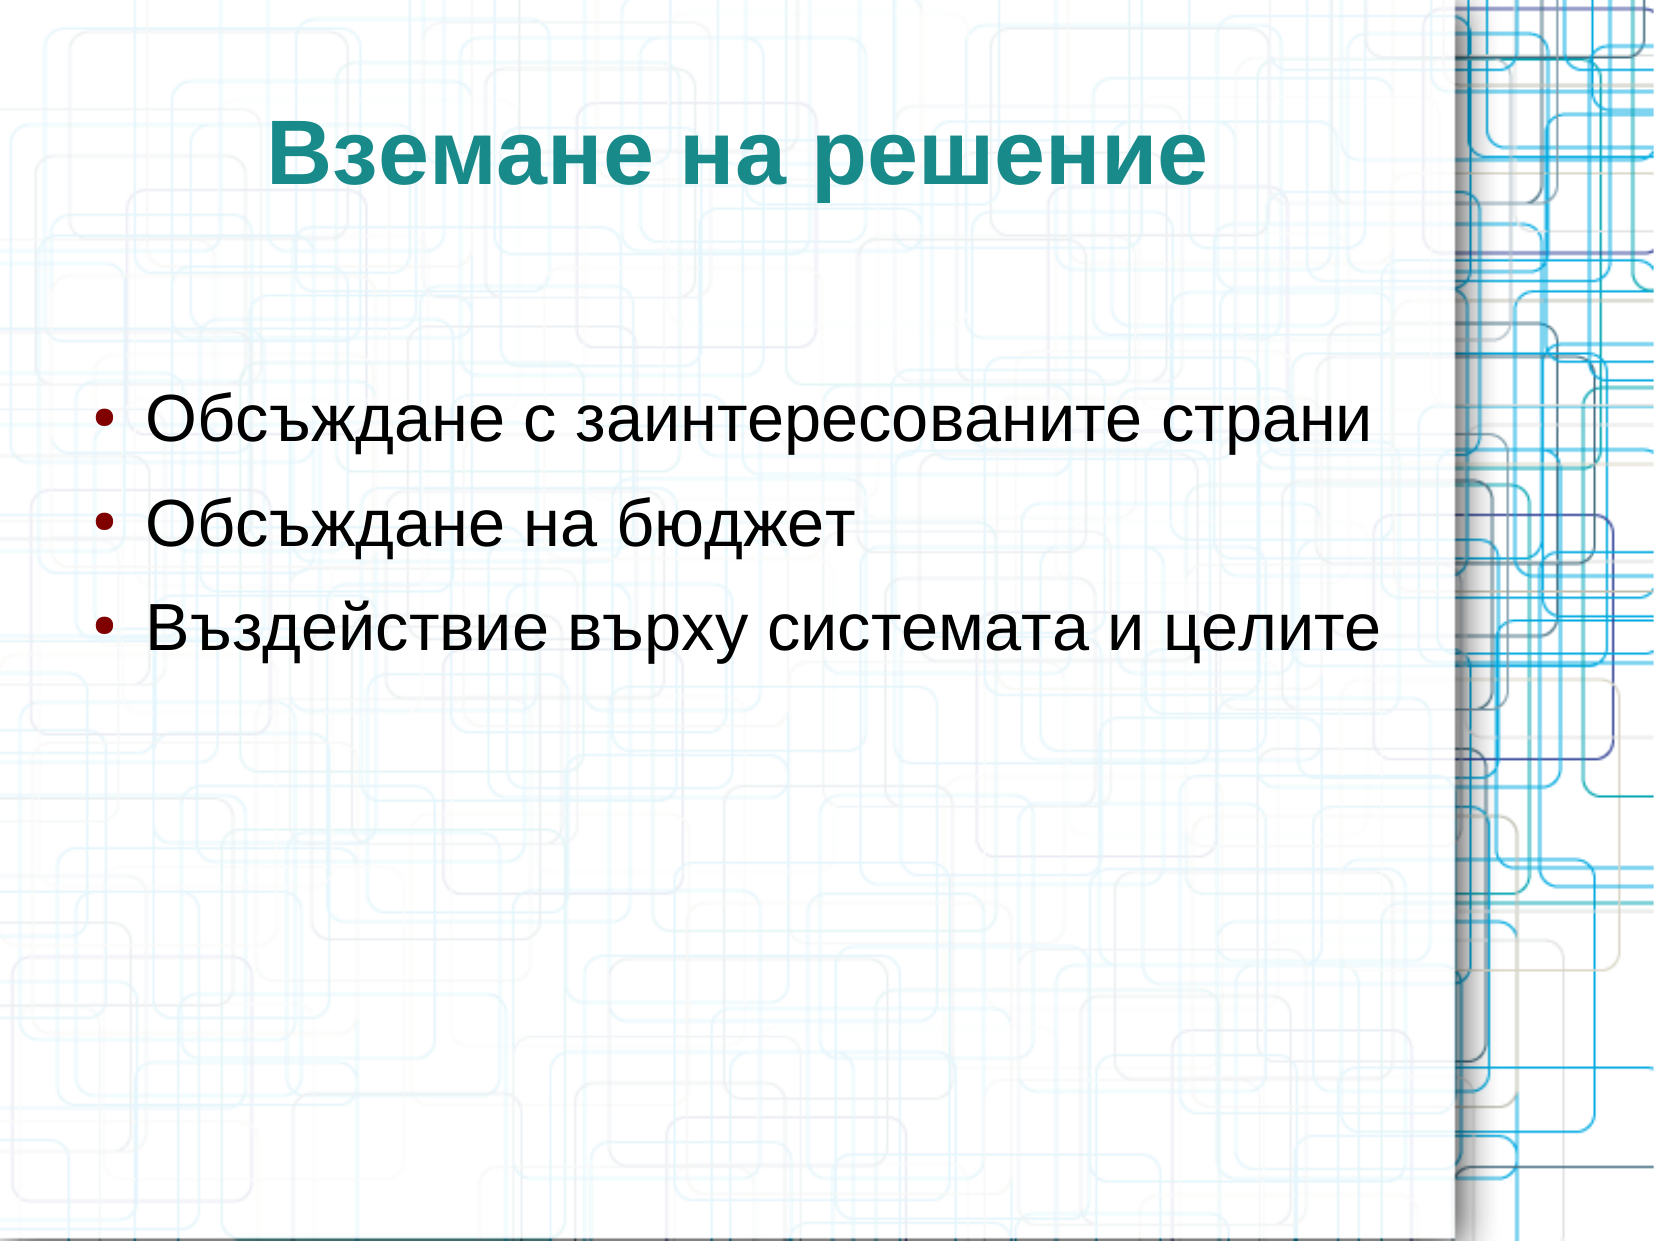

# Вземане на решение
Обсъждане с заинтересованите страни
Обсъждане на бюджет
Въздействие върху системата и целите